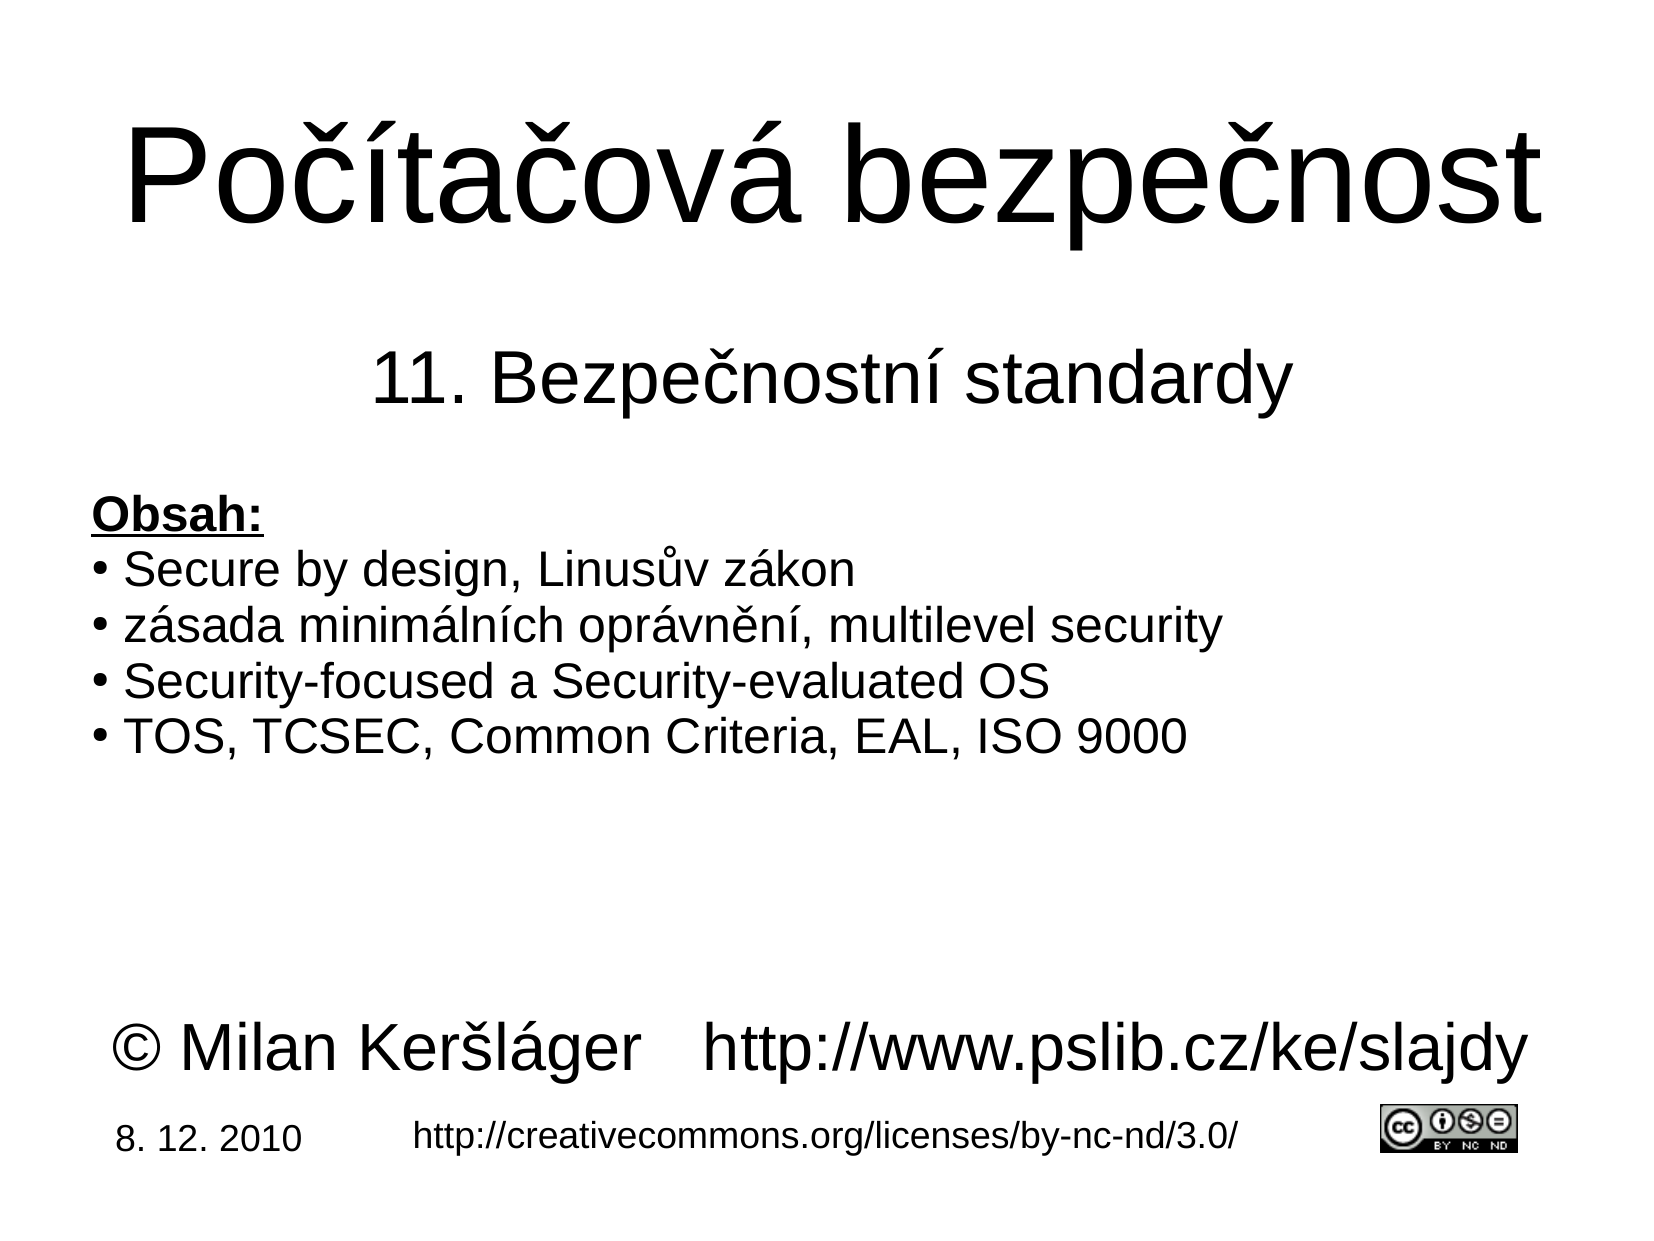

# Počítačová bezpečnost 11. Bezpečnostní standardy
Obsah:
 Secure by design, Linusův zákon
 zásada minimálních oprávnění, multilevel security
 Security-focused a Security-evaluated OS
 TOS, TCSEC, Common Criteria, EAL, ISO 9000
© Milan Keršláger	http://www.pslib.cz/ke/slajdy
http://creativecommons.org/licenses/by-nc-nd/3.0/
8. 12. 2010